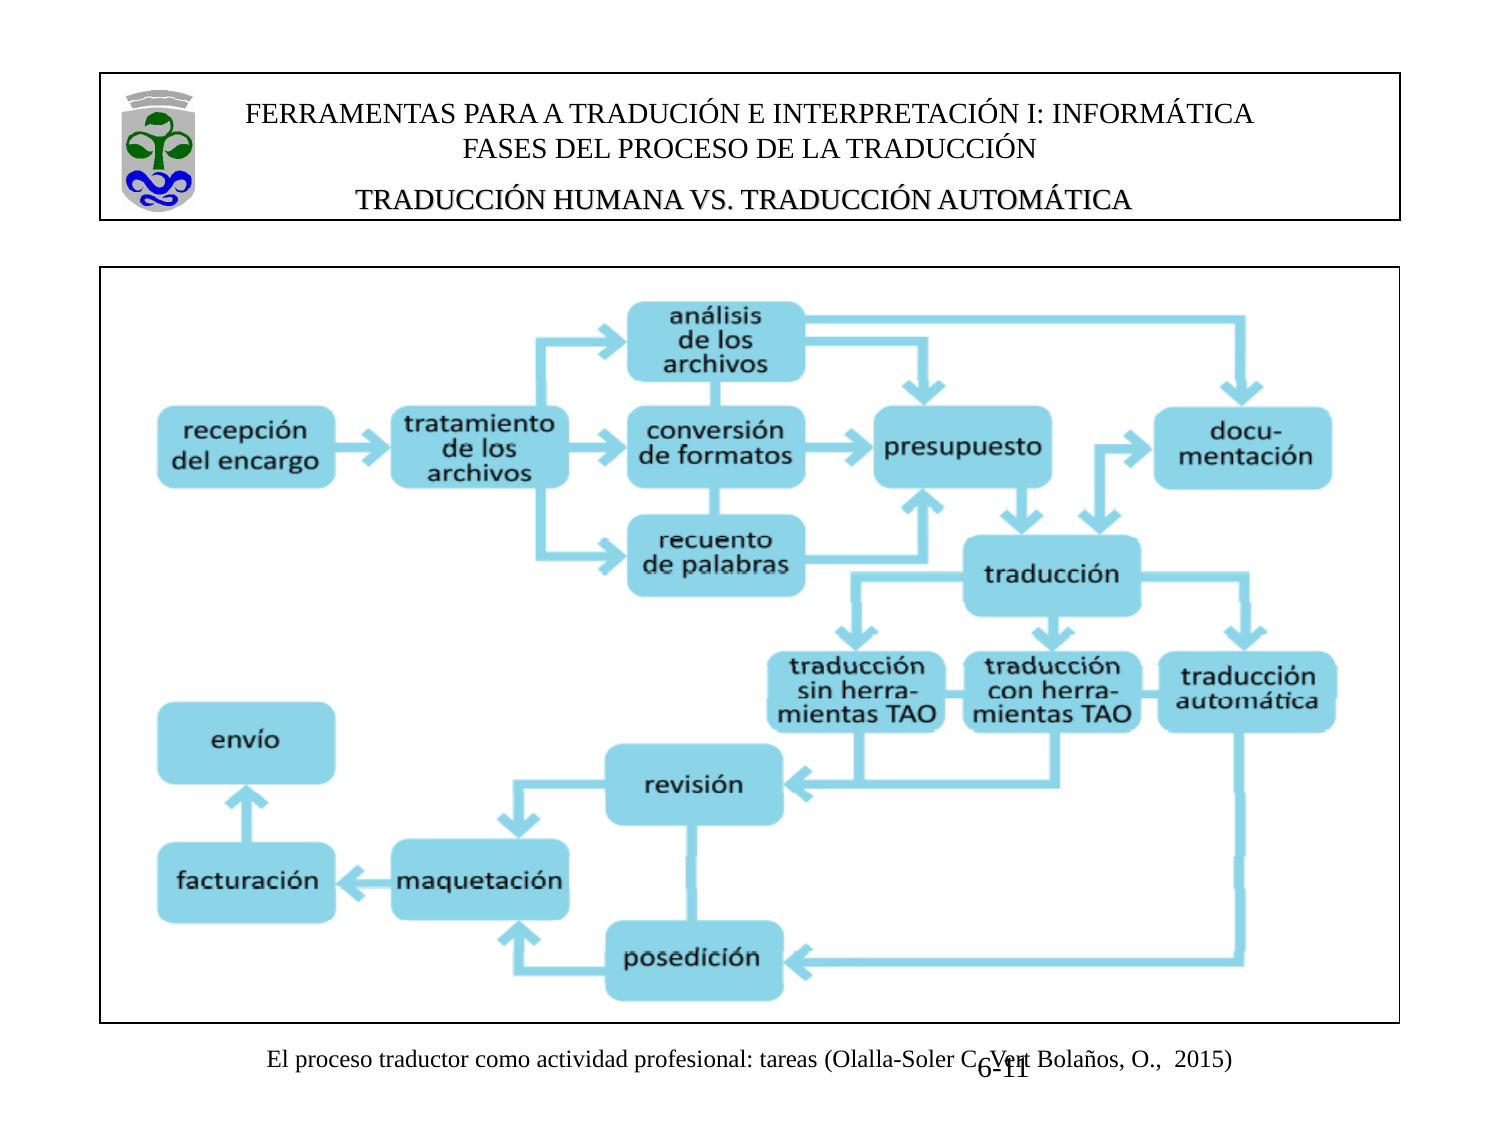

TRADUCCIÓN HUMANA VS. TRADUCCIÓN AUTOMÁTICA
El proceso traductor como actividad profesional: tareas (Olalla-Soler C, Vert Bolaños, O., 2015)